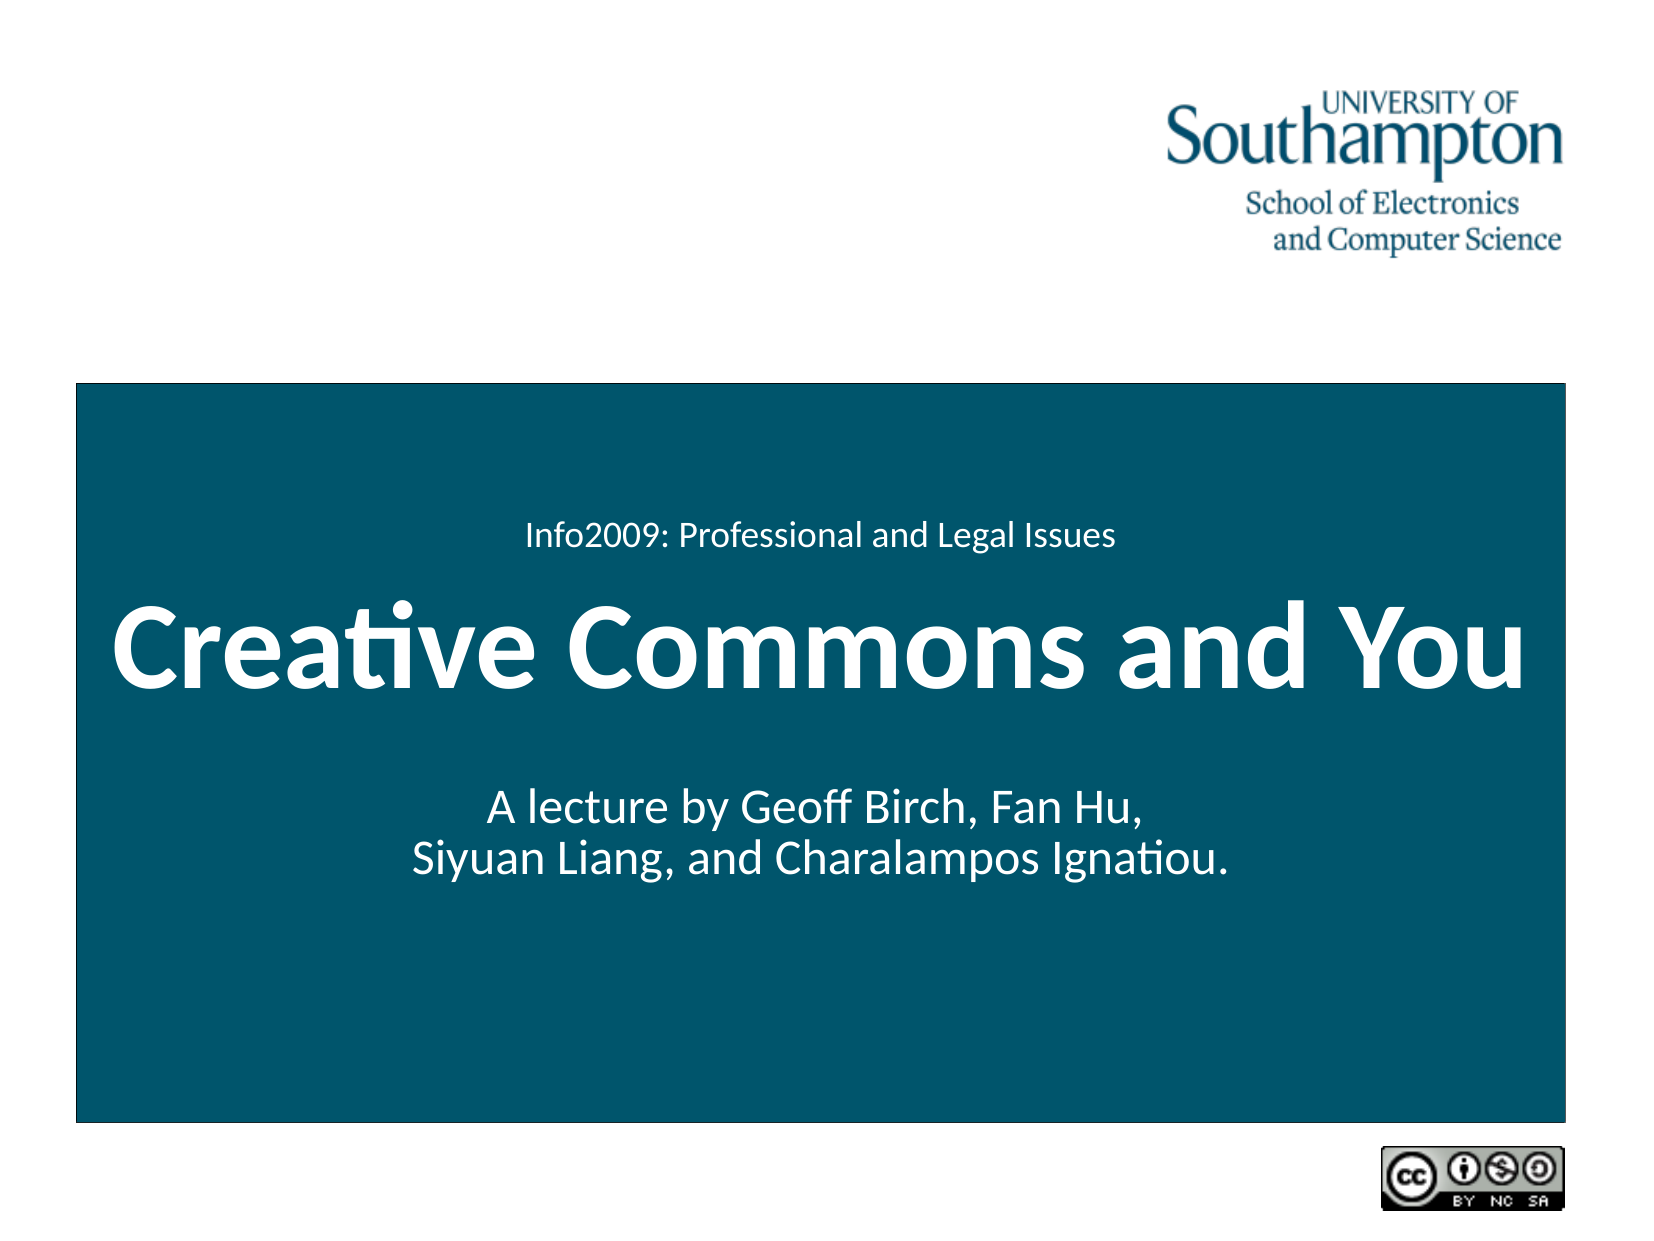

# Info2009: Professional and Legal Issues
Creative Commons and You
A lecture by Geoff Birch, Fan Hu,
Siyuan Liang, and Charalampos Ignatiou.